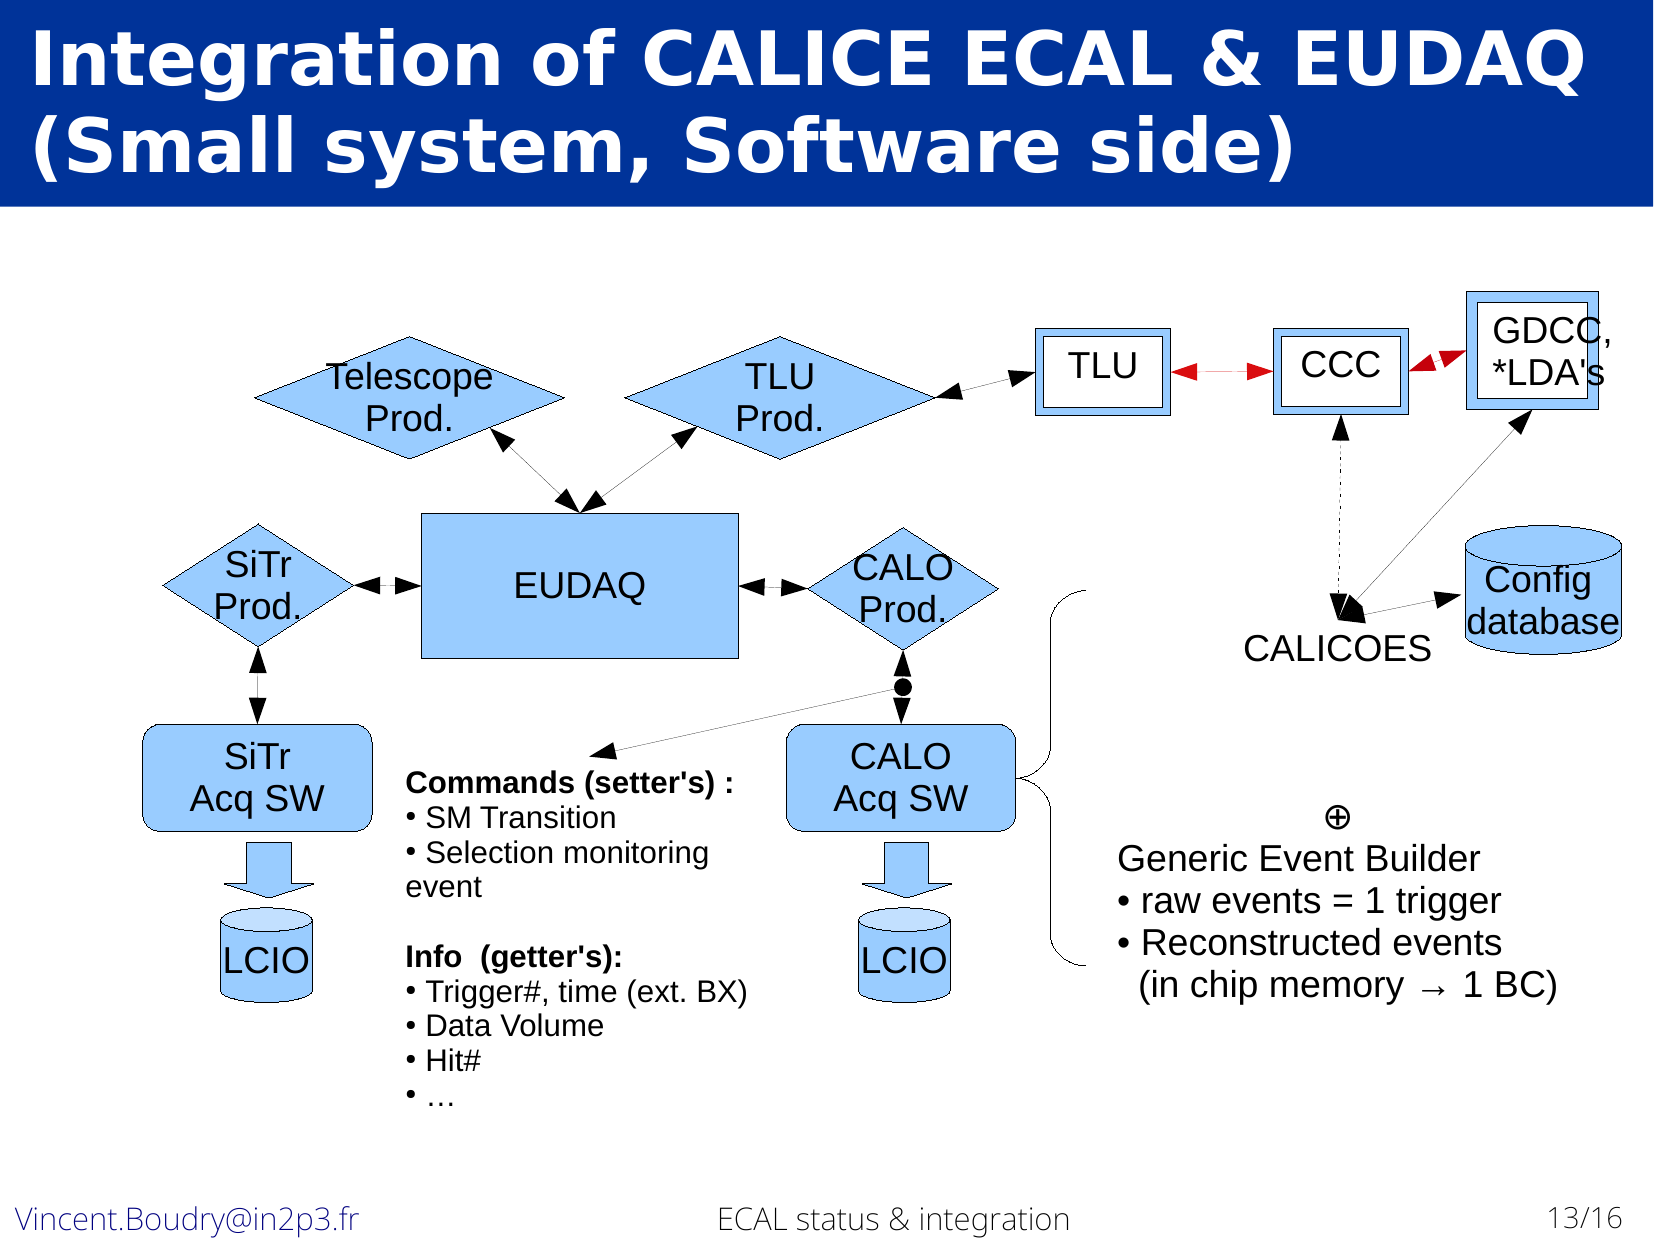

# Integration of CALICE ECAL & EUDAQ (Small system, Software side)
GDCC,
*LDA's
TLU
CCC
Telescope
Prod.
TLU
Prod.
EUDAQ
SiTr
Prod.
Config
database
CALO
Prod.
CALICOES
⊕
Generic Event Builder
• raw events = 1 trigger
• Reconstructed events
 (in chip memory → 1 BC)
SiTr
Acq SW
CALO
Acq SW
Commands (setter's) :
 SM Transition
 Selection monitoring event
Info  (getter's):
 Trigger#, time (ext. BX)
 Data Volume
 Hit#
 …
LCIO
LCIO
ECAL status & integration
13